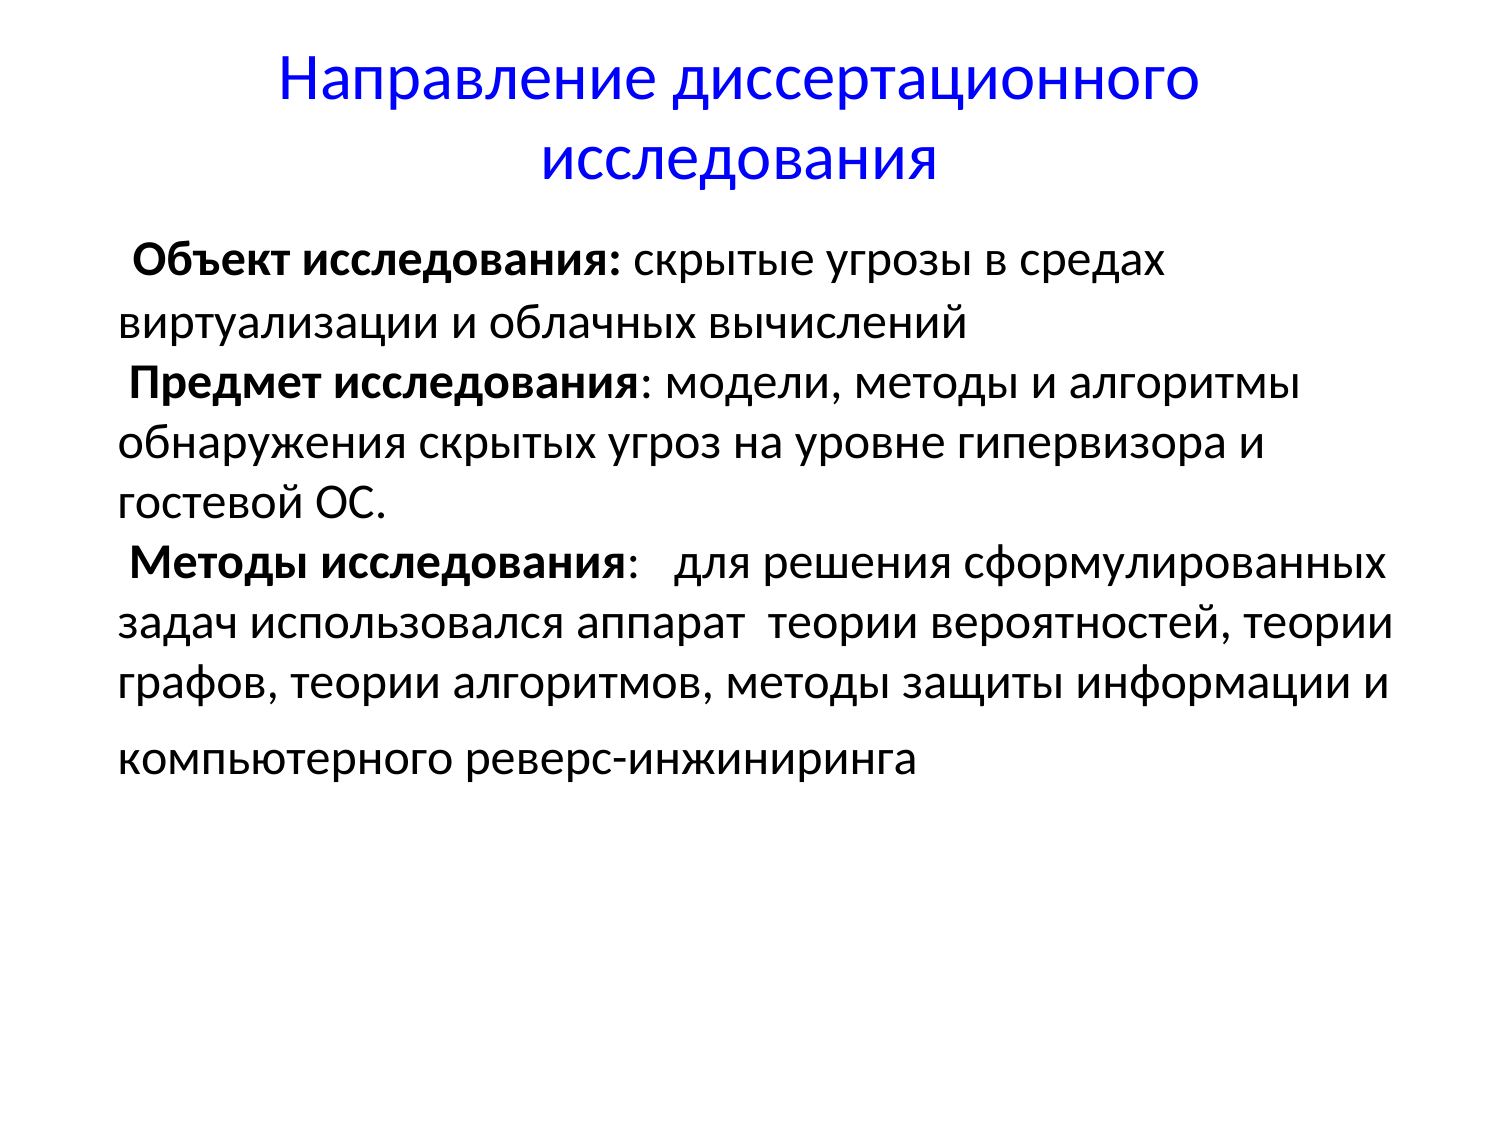

Направление диссертационного исследования
 Объект исследования: скрытые угрозы в средах виртуализации и облачных вычислений
 Предмет исследования: модели, методы и алгоритмы обнаружения скрытых угроз на уровне гипервизора и гостевой ОС.
 Методы исследования: для решения сформулированных задач использовался аппарат теории вероятностей, теории графов, теории алгоритмов, методы защиты информации и компьютерного реверс-инжиниринга